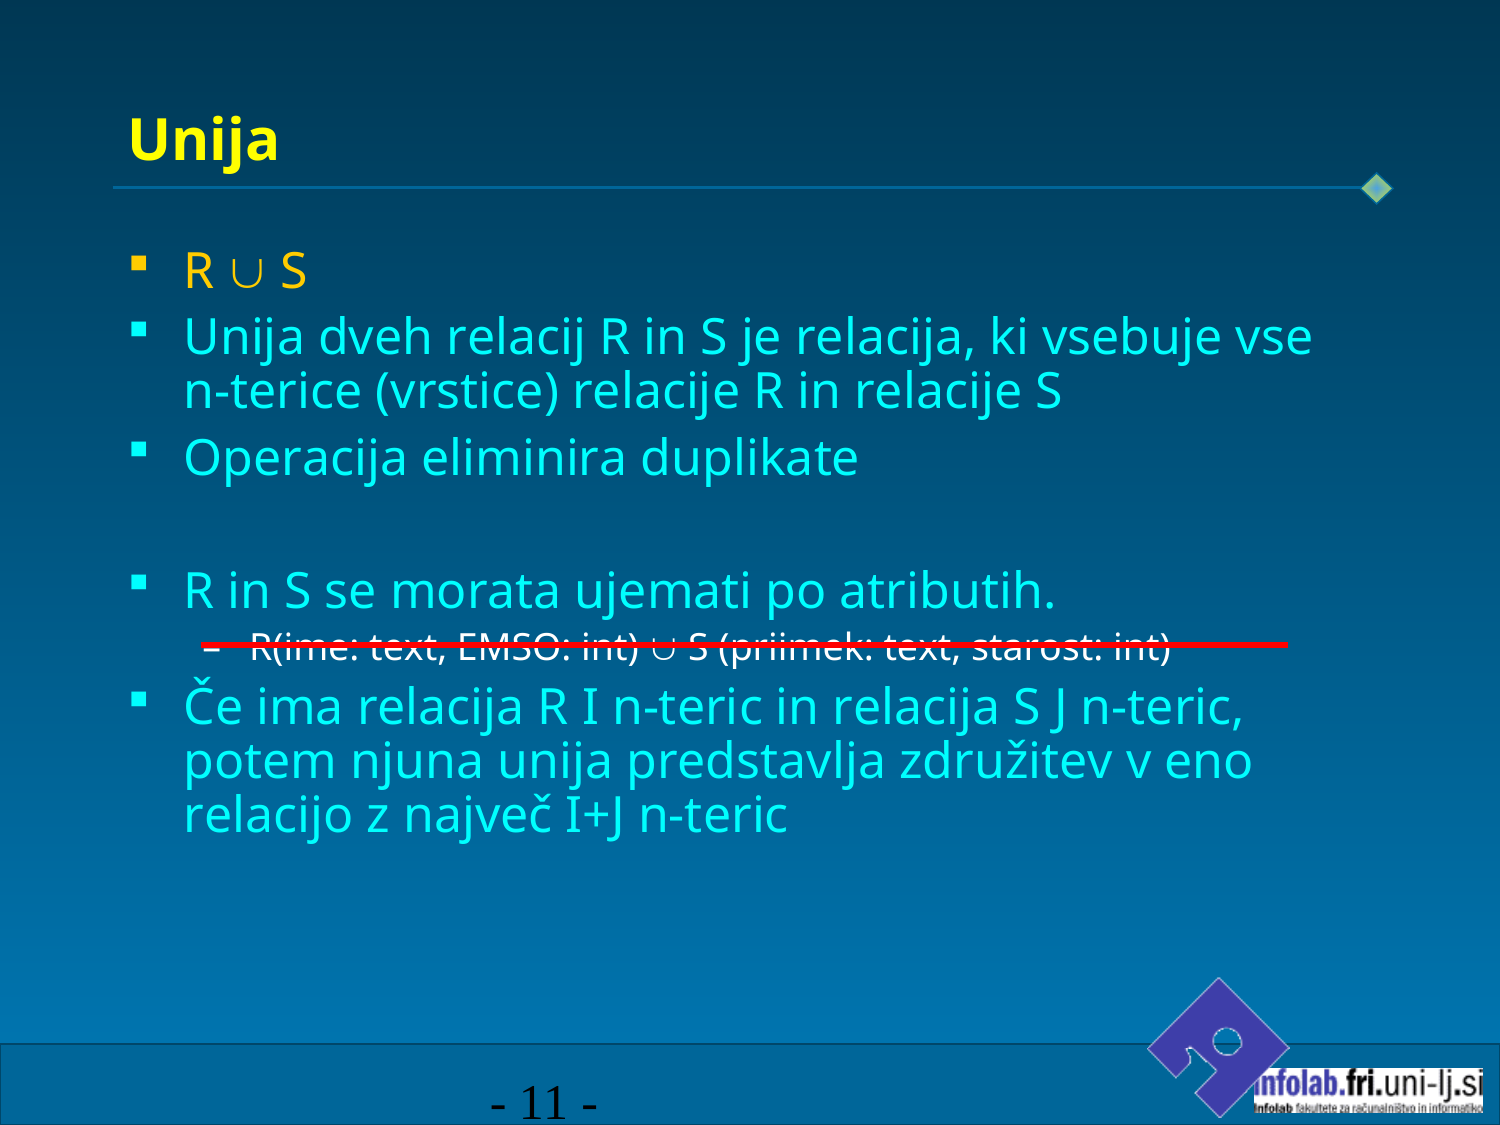

# Unija
R  S
Unija dveh relacij R in S je relacija, ki vsebuje vse n-terice (vrstice) relacije R in relacije S
Operacija eliminira duplikate
R in S se morata ujemati po atributih.
R(ime: text, EMSO: int)  S (priimek: text, starost: int)
Če ima relacija R I n-teric in relacija S J n-teric, potem njuna unija predstavlja združitev v eno relacijo z največ I+J n-teric